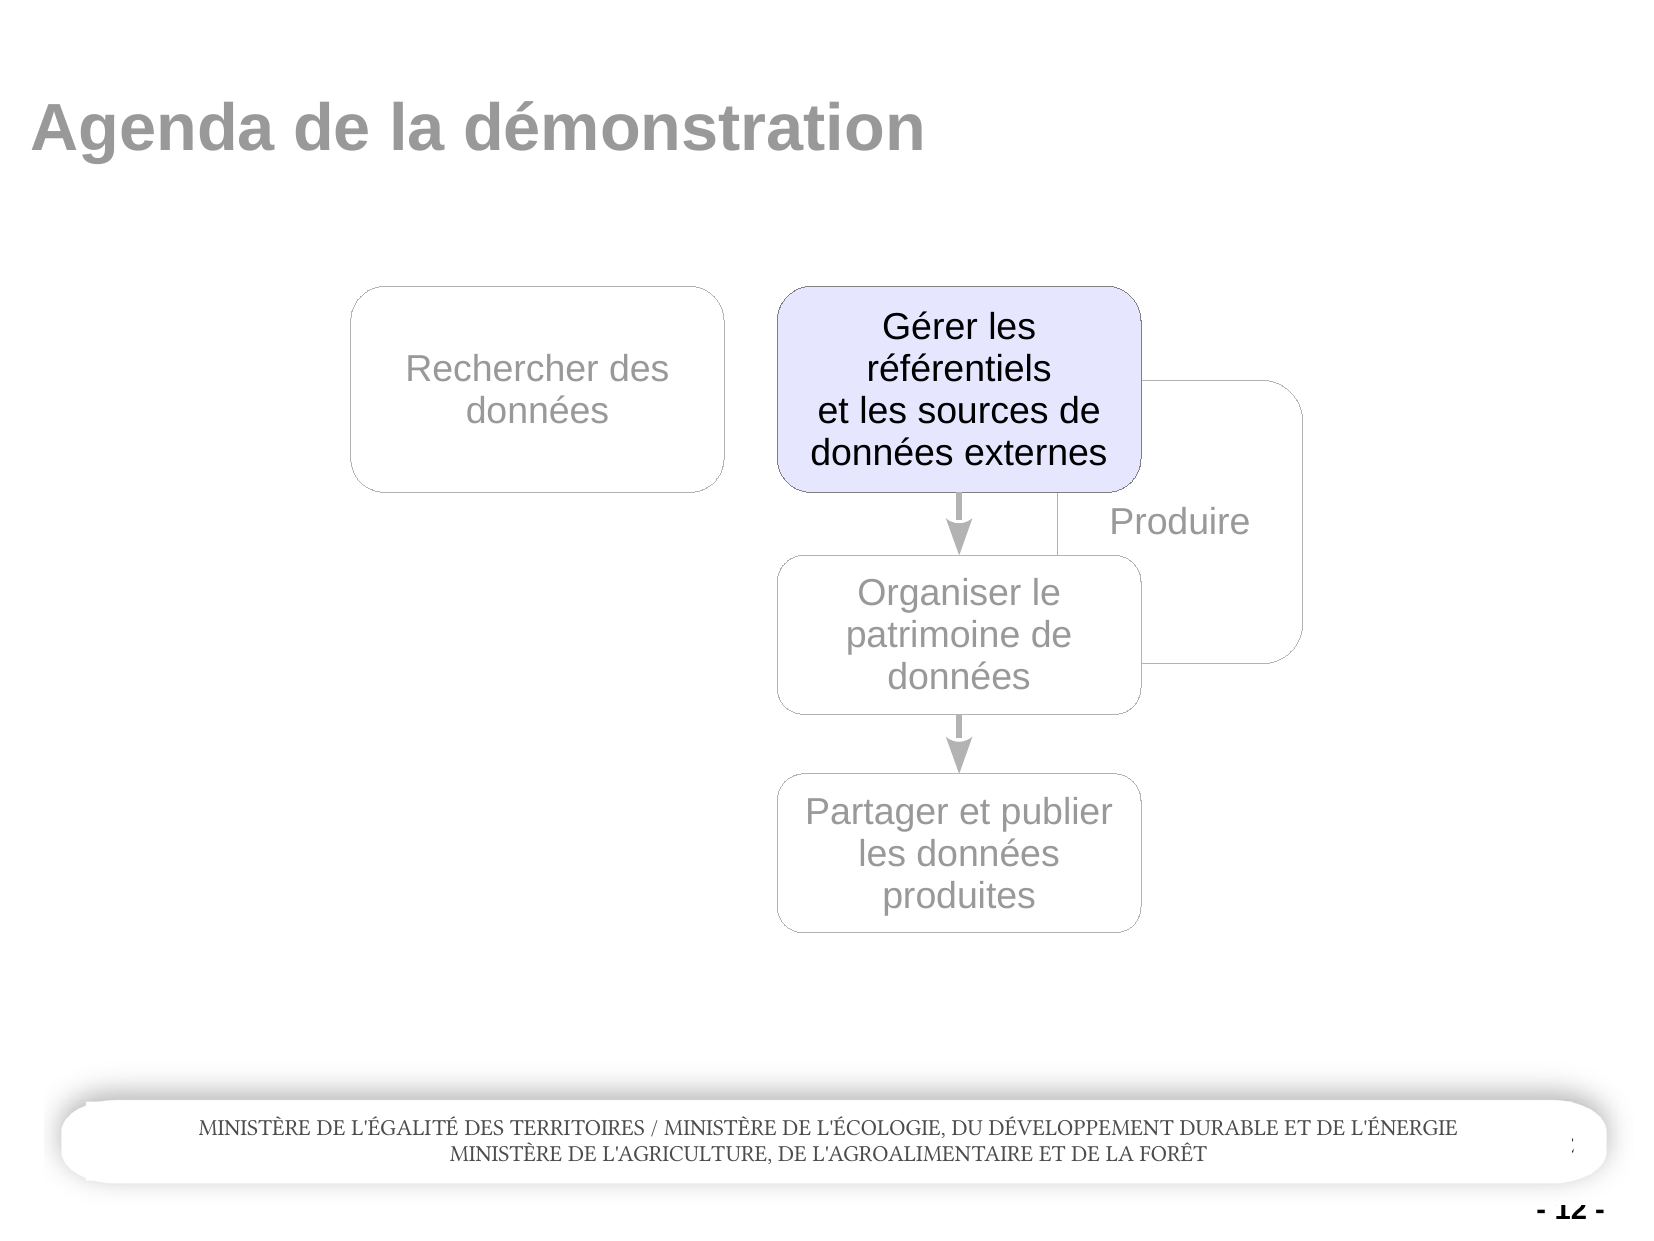

# Agenda de la démonstration
Rechercher des données
Gérer les référentiels
et les sources de données externes
Produire
Organiser le patrimoine de données
Partager et publier les données produites